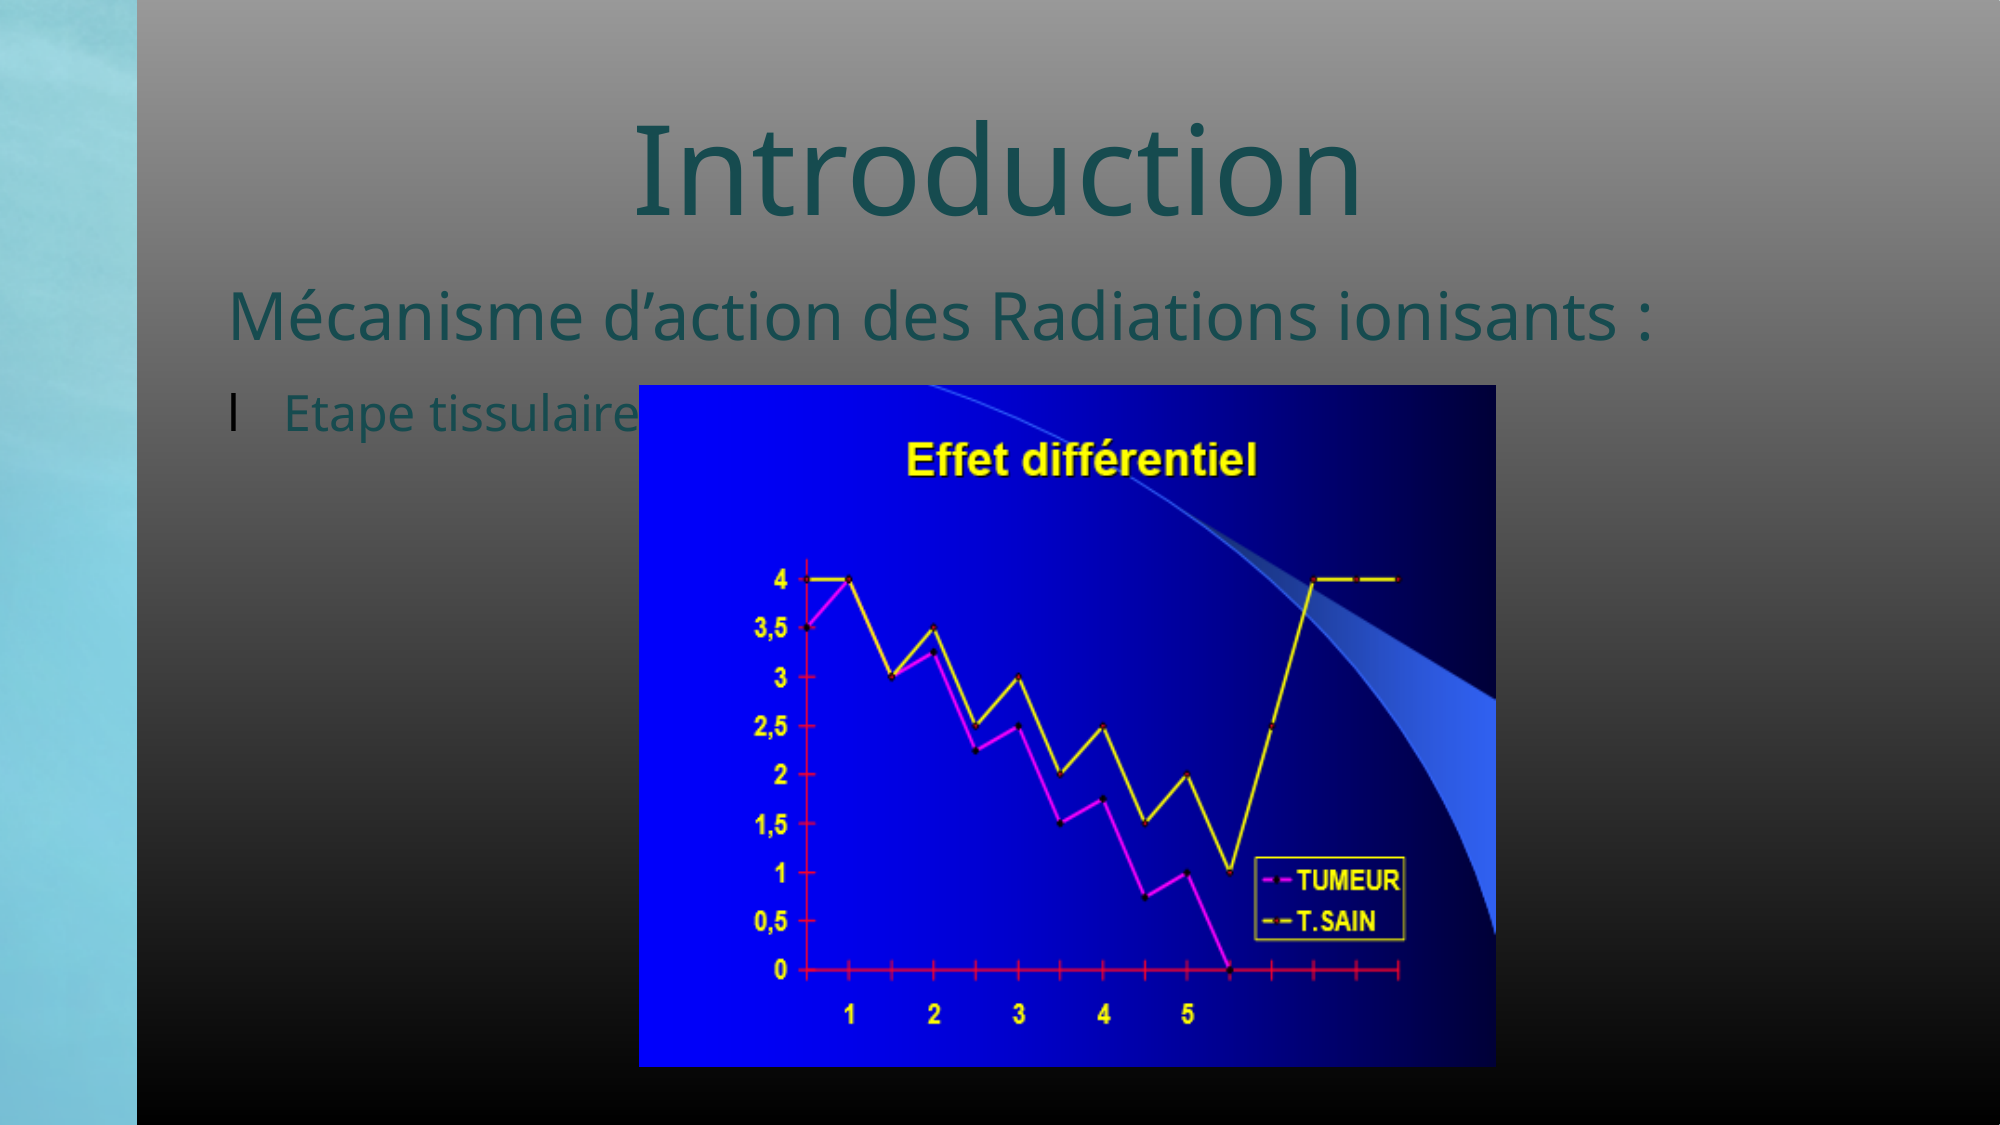

# Introduction
Mécanisme d’action des Radiations ionisants :
Etape tissulaire